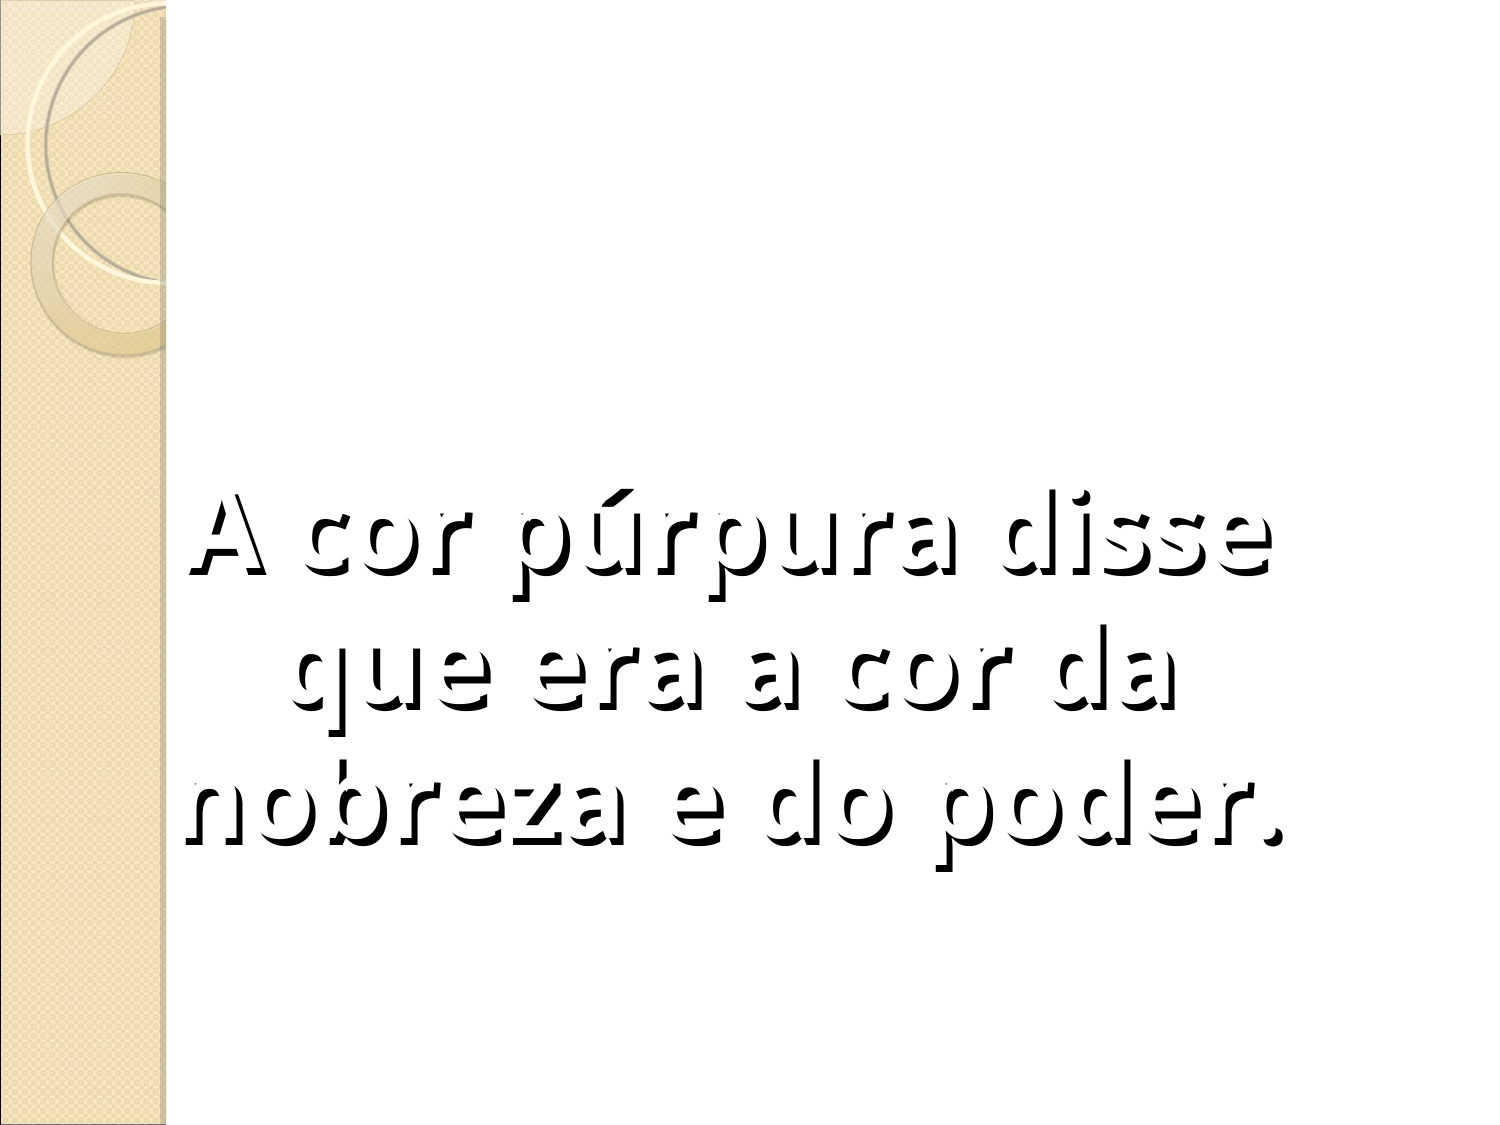

# A cor púrpura disse que era a cor da nobreza e do poder.